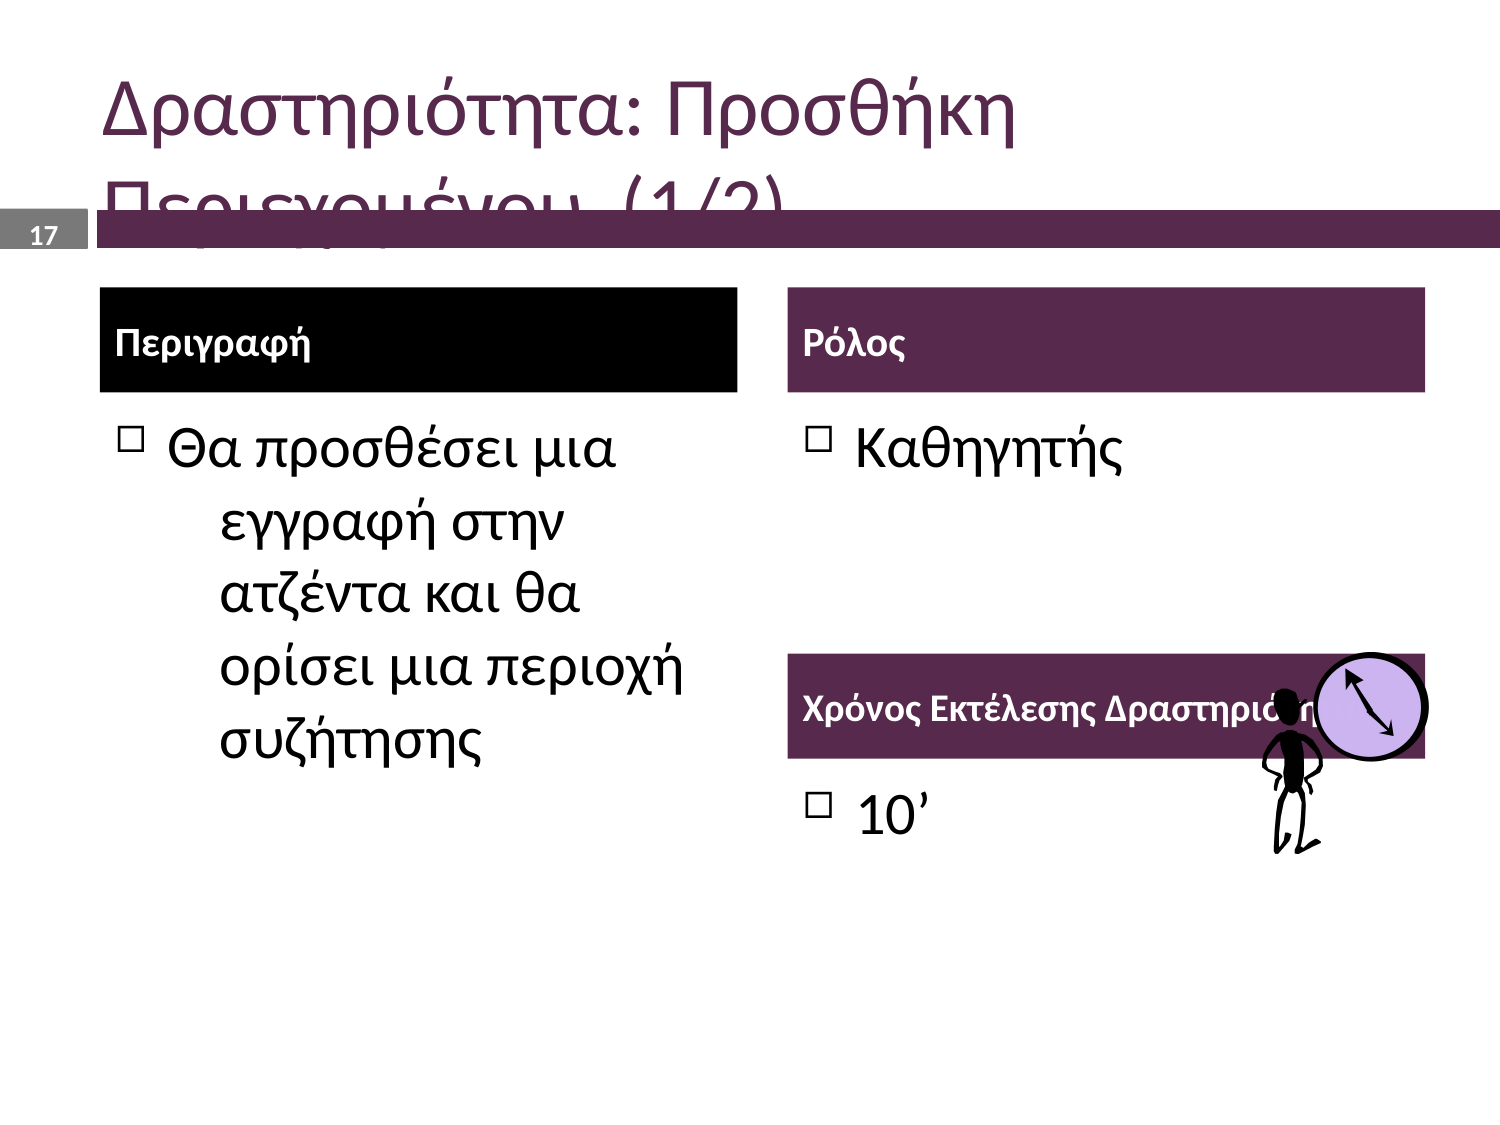

# Δραστηριότητα: Προσθήκη Περιεχομένου (1/2)
Περιγραφή
Ρόλος
Θα προσθέσει μια εγγραφή στην ατζέντα και θα ορίσει μια περιοχή συζήτησης
Καθηγητής
Χρόνος Εκτέλεσης Δραστηριότητας
10’